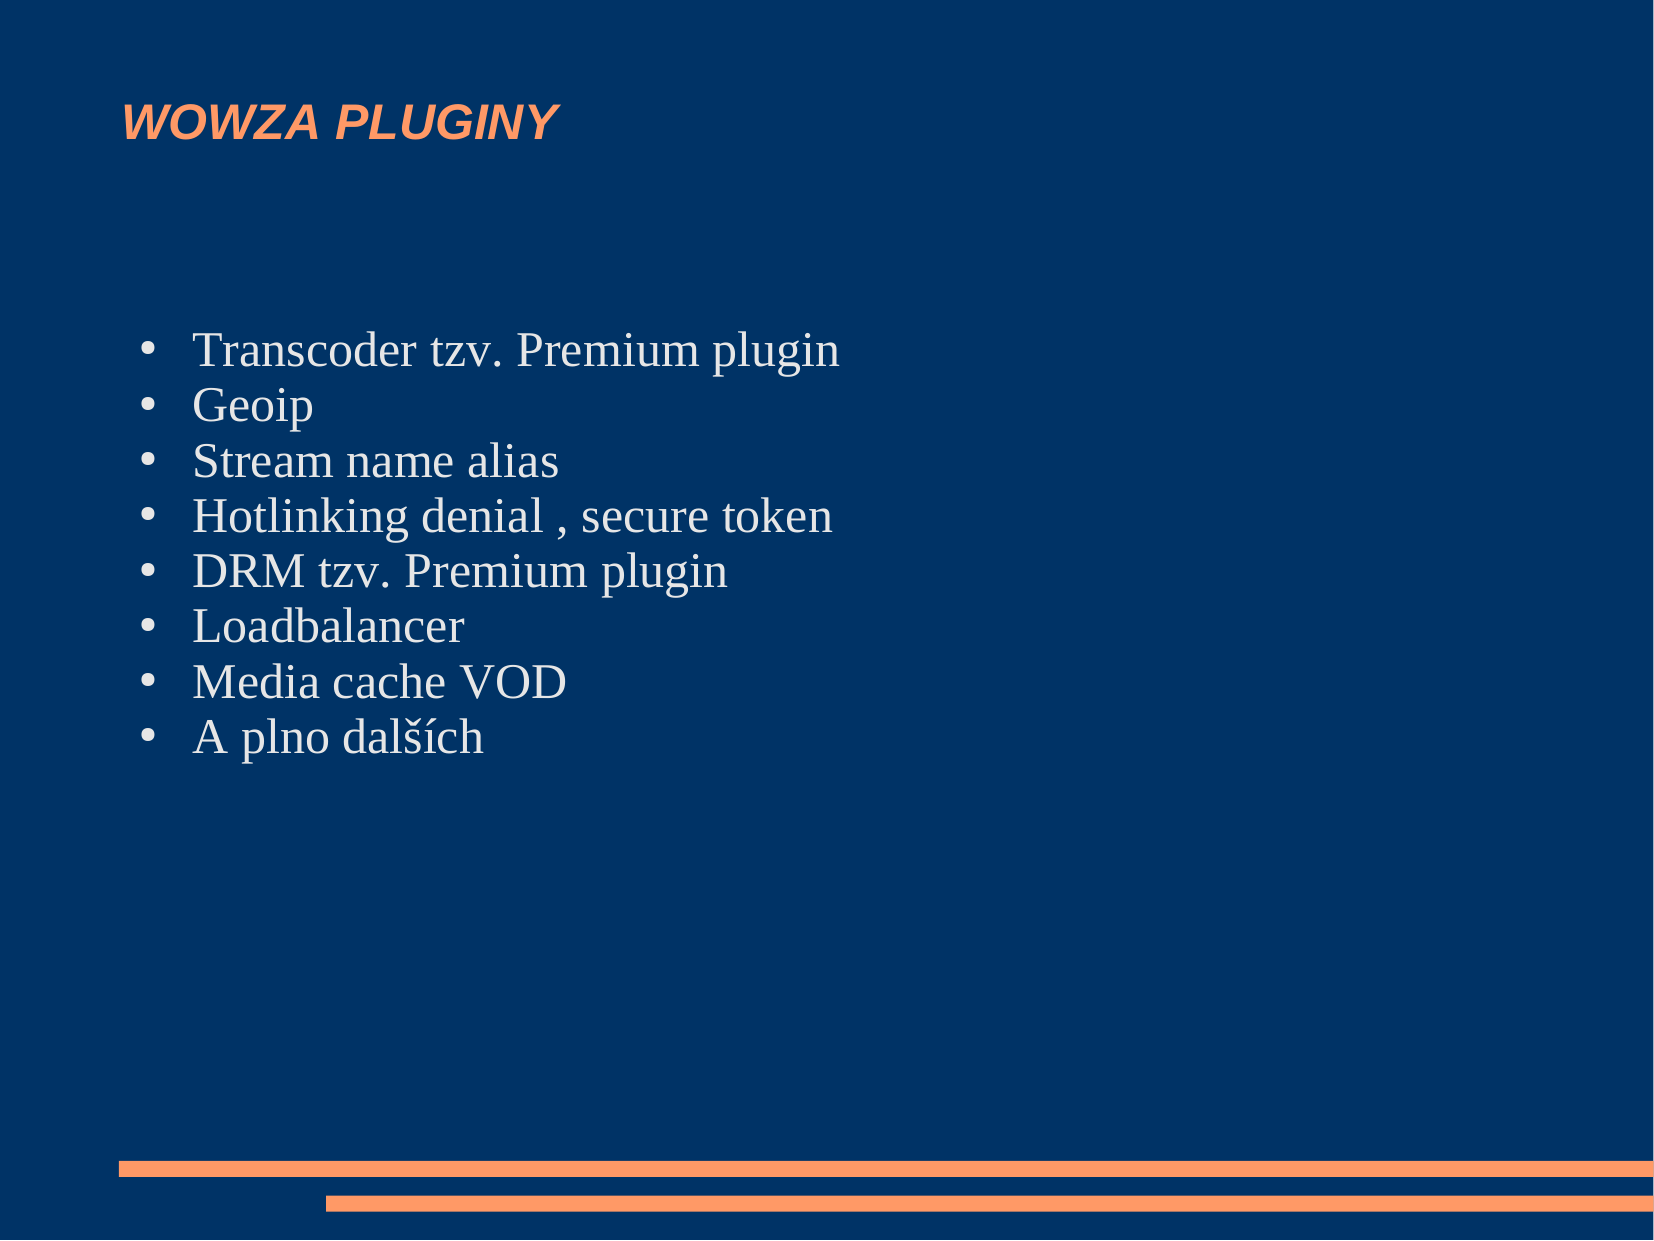

# WOWZA PLUGINY
Transcoder tzv. Premium plugin
Geoip
Stream name alias
Hotlinking denial , secure token
DRM tzv. Premium plugin
Loadbalancer
Media cache VOD
A plno dalších